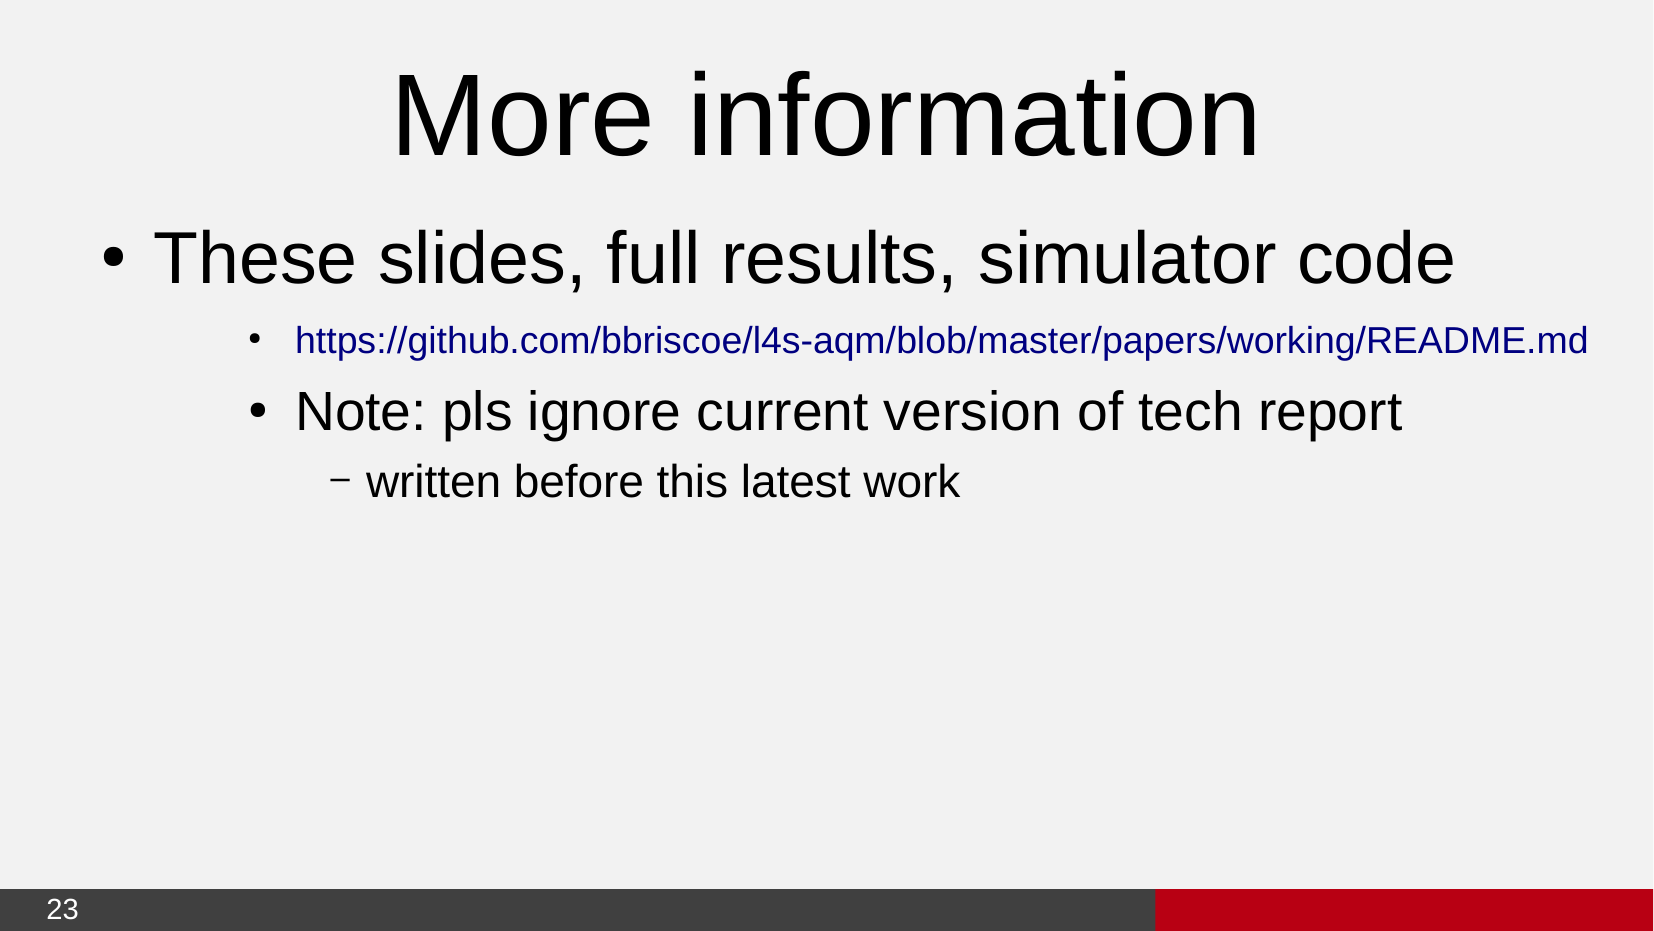

# More information
These slides, full results, simulator code
https://github.com/bbriscoe/l4s-aqm/blob/master/papers/working/README.md
Note: pls ignore current version of tech report
written before this latest work
23